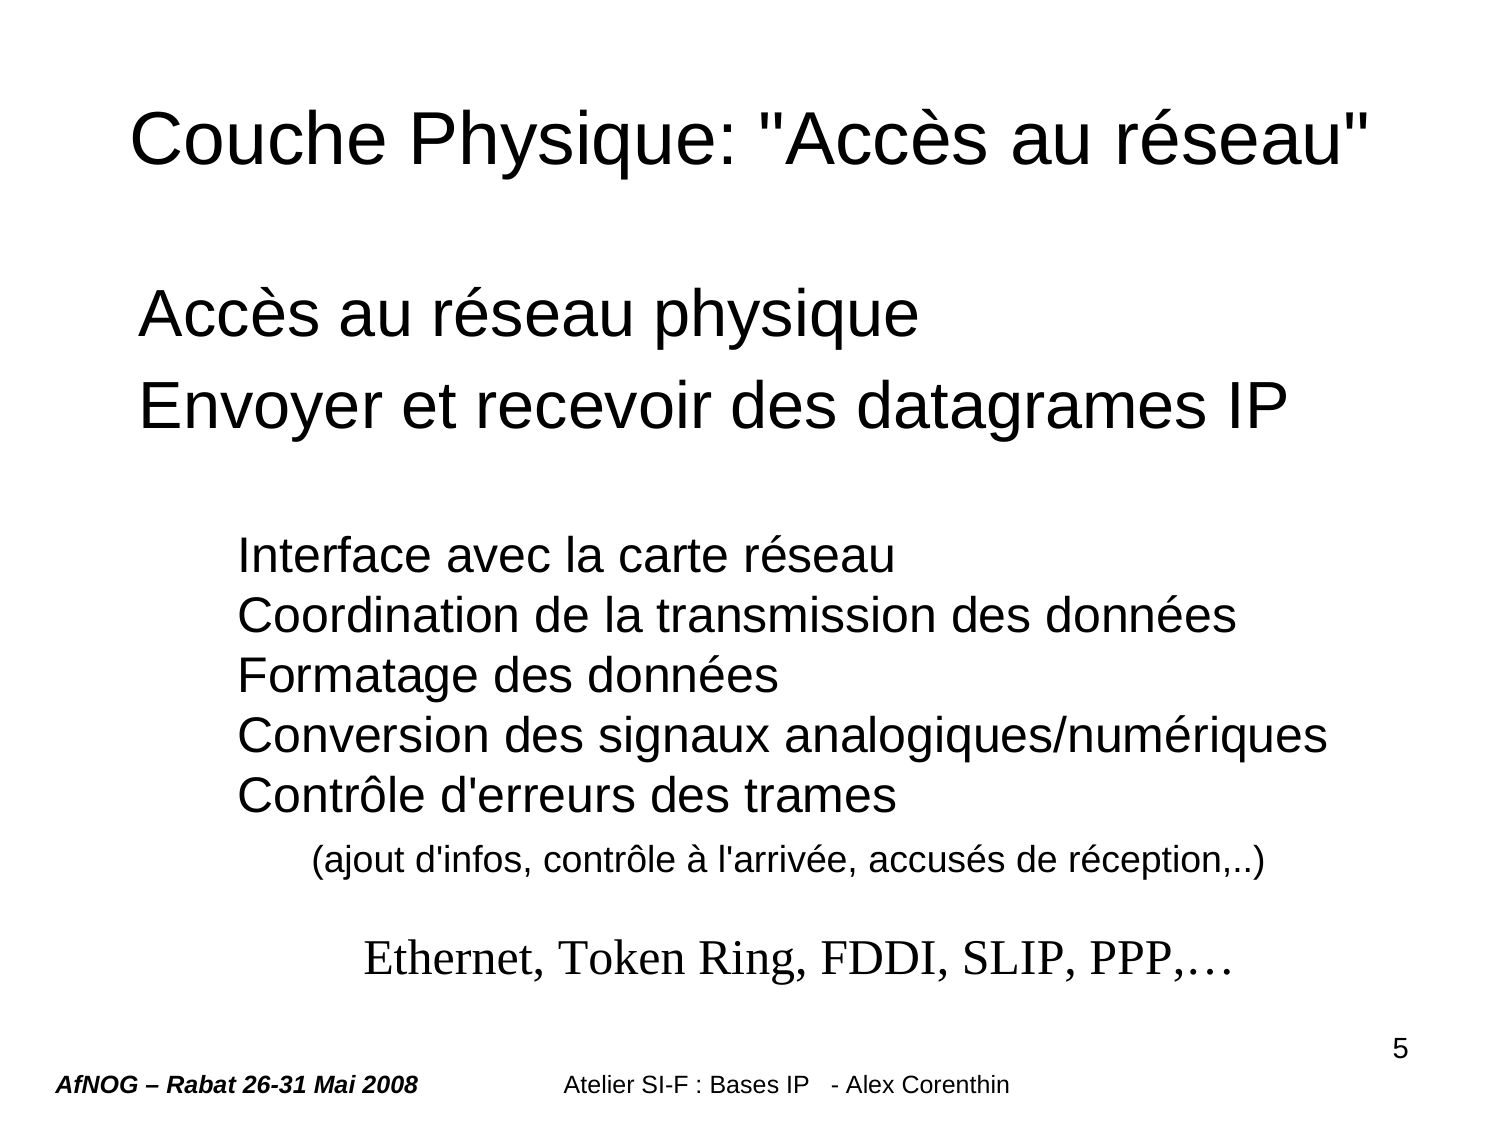

# Couche Physique: "Accès au réseau"
Accès au réseau physique
Envoyer et recevoir des datagrames IP
Interface avec la carte réseau
Coordination de la transmission des données
Formatage des données
Conversion des signaux analogiques/numériques
Contrôle d'erreurs des trames
	(ajout d'infos, contrôle à l'arrivée, accusés de réception,..)‏
Ethernet, Token Ring, FDDI, SLIP, PPP,…
5